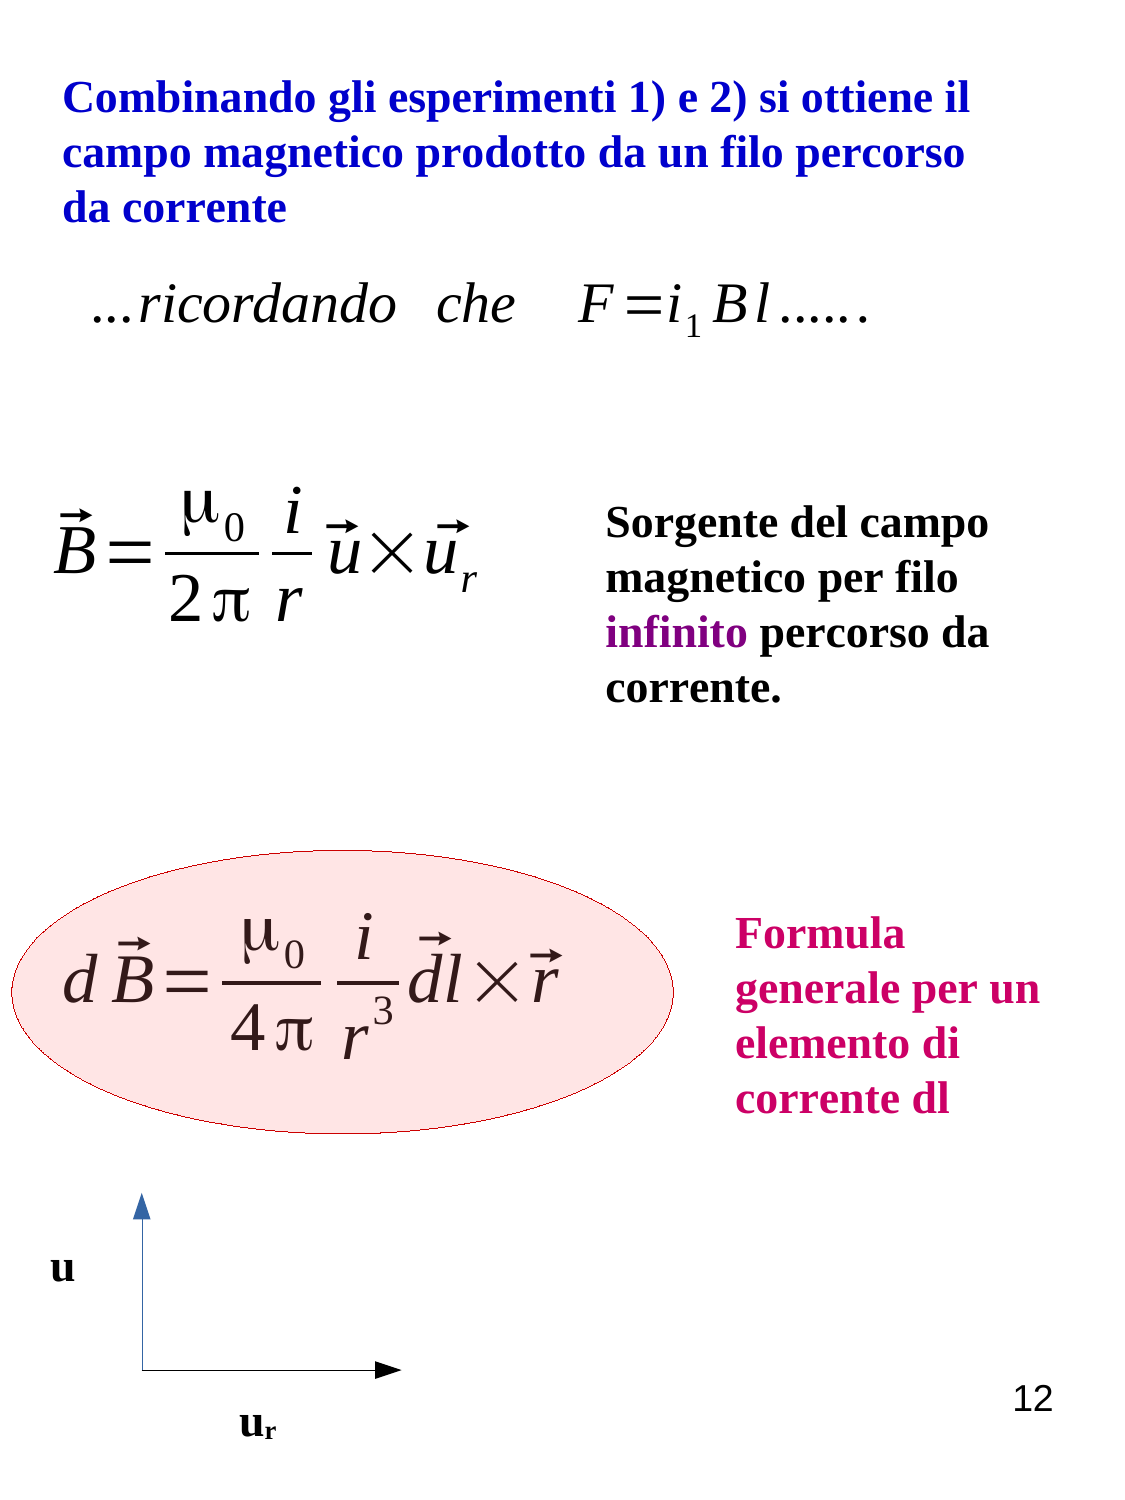

Combinando gli esperimenti 1) e 2) si ottiene il campo magnetico prodotto da un filo percorso da corrente
Sorgente del campo magnetico per filo infinito percorso da corrente.
Formula generale per un elemento di corrente dl
u
P15 Magnetismo
12
ur